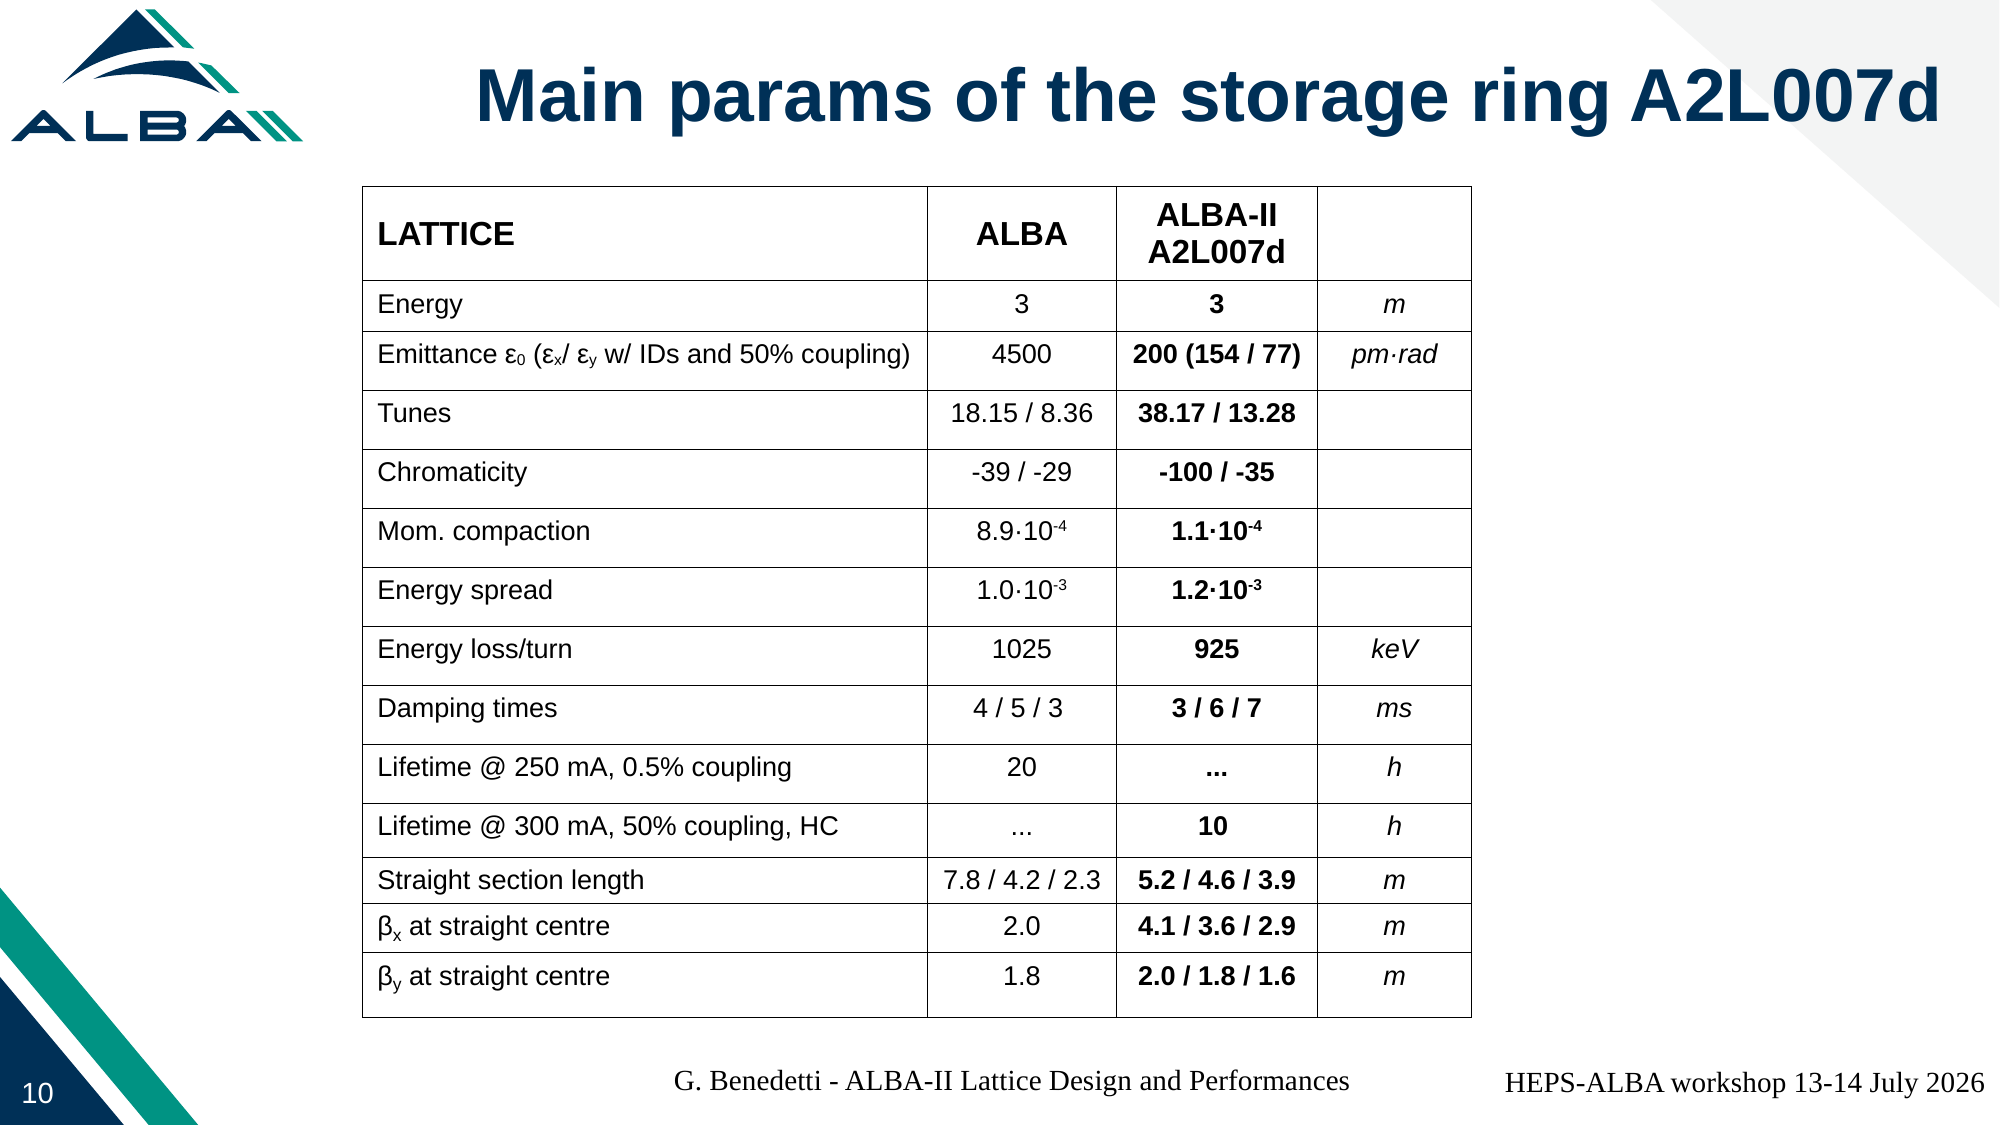

# Main params of the storage ring A2L007d
| LATTICE | ALBA | ALBA-II A2L007d | |
| --- | --- | --- | --- |
| Energy | 3 | 3 | m |
| Emittance ε0 (εx/ εy w/ IDs and 50% coupling) | 4500 | 200 (154 / 77) | pm·rad |
| Tunes | 18.15 / 8.36 | 38.17 / 13.28 | |
| Chromaticity | -39 / -29 | -100 / -35 | |
| Mom. compaction | 8.9·10-4 | 1.1·10-4 | |
| Energy spread | 1.0·10-3 | 1.2·10-3 | |
| Energy loss/turn | 1025 | 925 | keV |
| Damping times | 4 / 5 / 3 | 3 / 6 / 7 | ms |
| Lifetime @ 250 mA, 0.5% coupling | 20 | ... | h |
| Lifetime @ 300 mA, 50% coupling, HC | ... | 10 | h |
| Straight section length | 7.8 / 4.2 / 2.3 | 5.2 / 4.6 / 3.9 | m |
| βx at straight centre | 2.0 | 4.1 / 3.6 / 2.9 | m |
| βy at straight centre | 1.8 | 2.0 / 1.8 / 1.6 | m |
G. Benedetti - ALBA-II Lattice Design and Performances
HEPS-ALBA workshop 13-14 July 2026